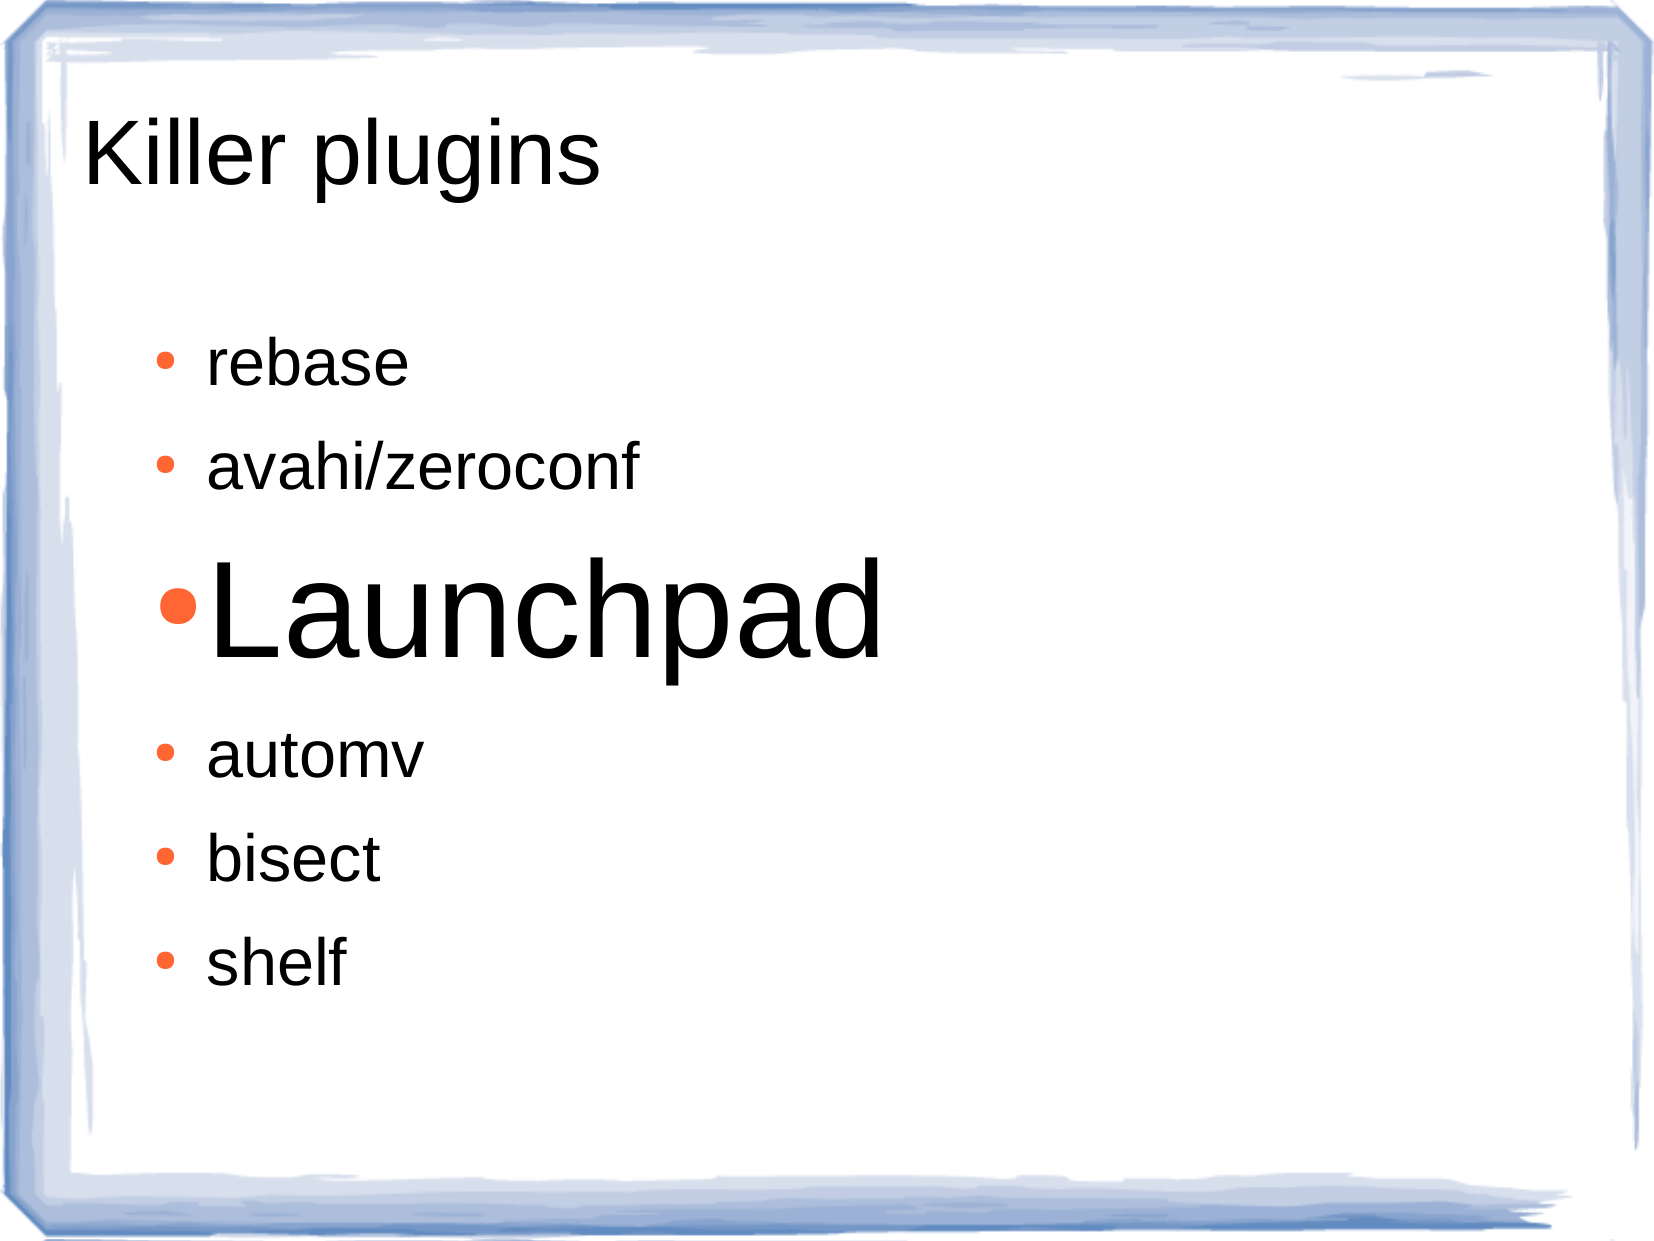

# Killer plugins
rebase
avahi/zeroconf
Launchpad
automv
bisect
shelf